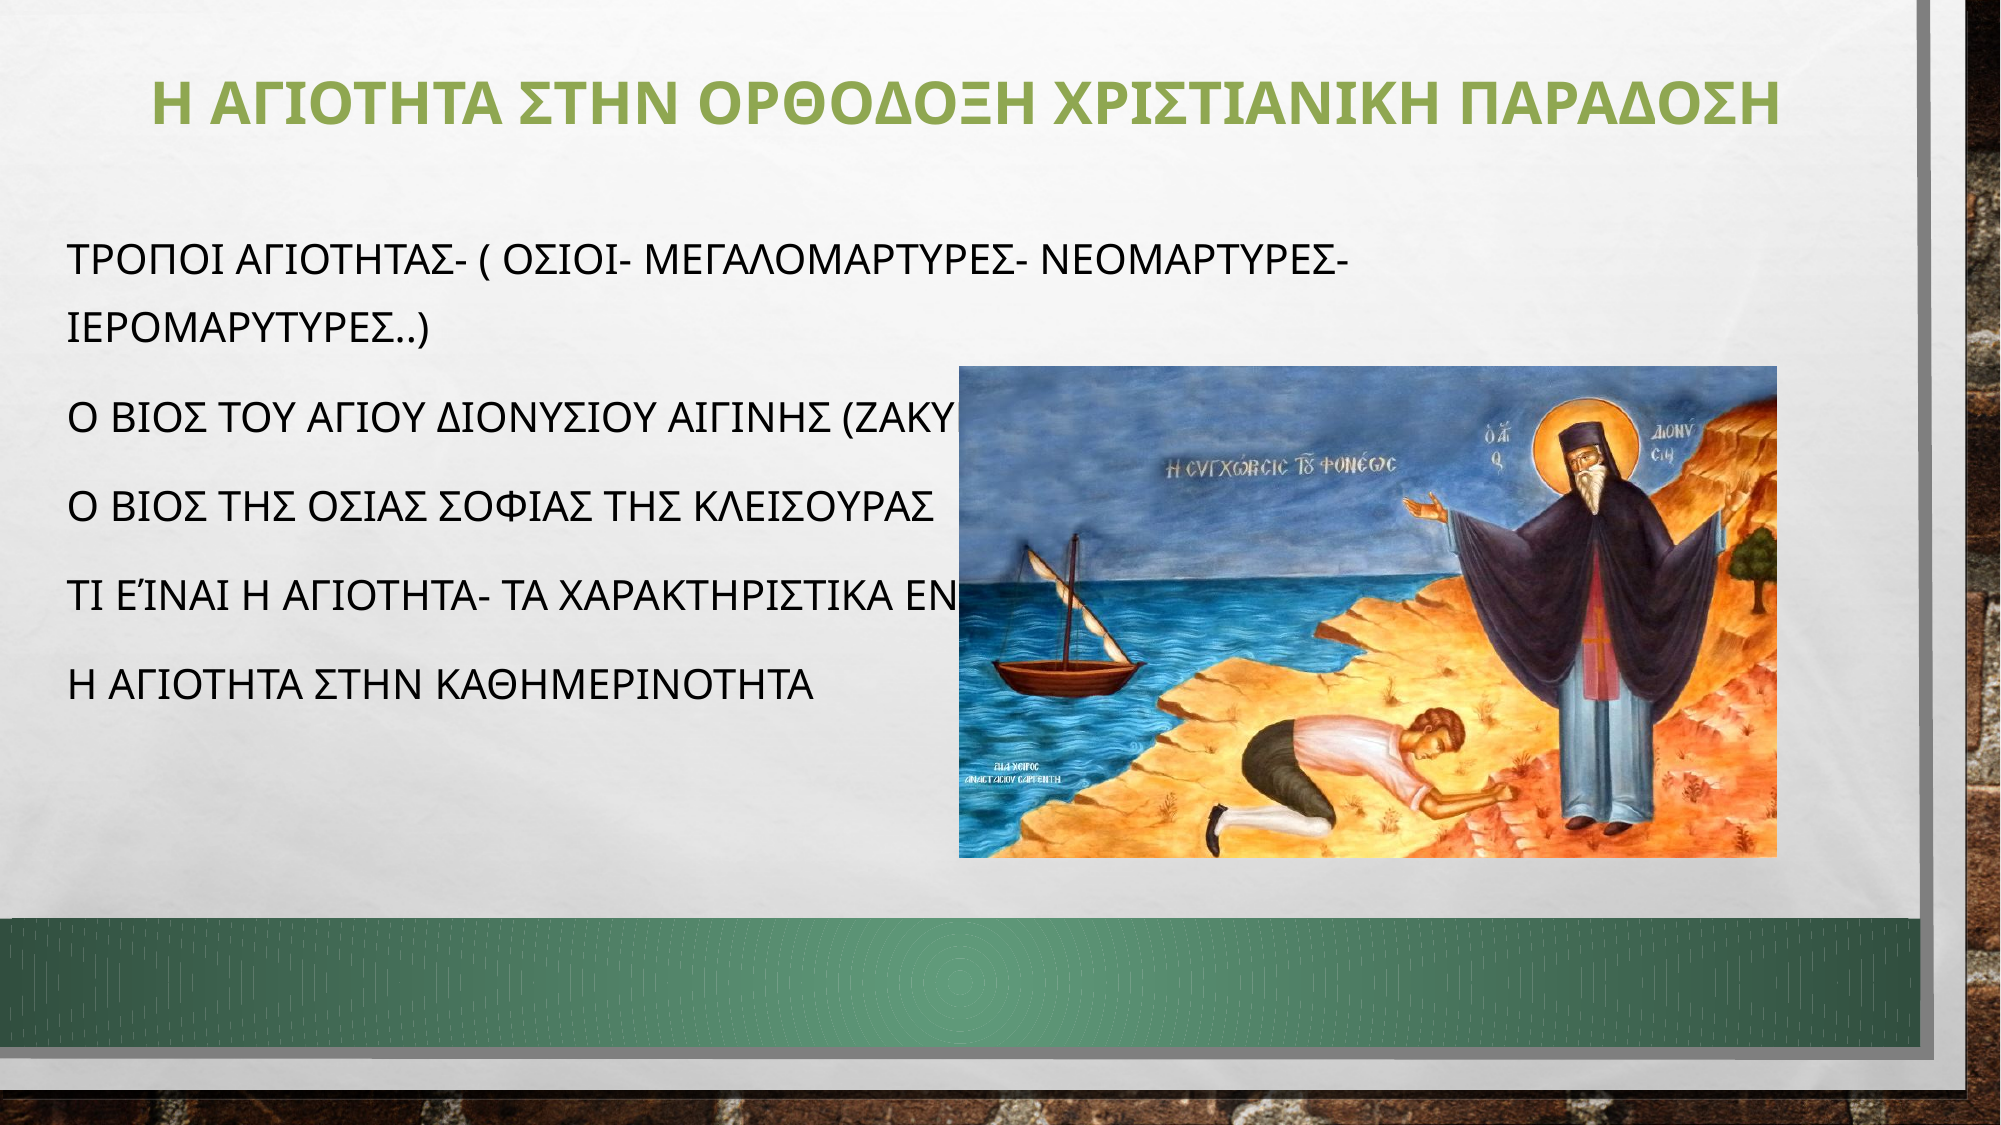

# Η ΑΓΙΟΤΗΤΑ ΣΤΗΝ ΟΡΘΟΔΟΞΗ ΧΡΙΣΤΙΑΝΙΚΗ ΠΑΡΑΔΟΣΗ
Τροποι αγιοτητασ- ( οσιοι- μεγαλομαρτυρεσ- νεομαρτυρεσ- ιερομαρυτυρεσ..)
Ο βιοσ του αγιου διονυσιου αιγινησ (ζακυνθου)
Ο βιοσ της οσιασ σοφιασ της κλεισουρασ
Τι είναι η αγιοτητα- τα χαρακτηριστικα ενασ αγιου
Η αγιοτητα στην καθημερινοτητα